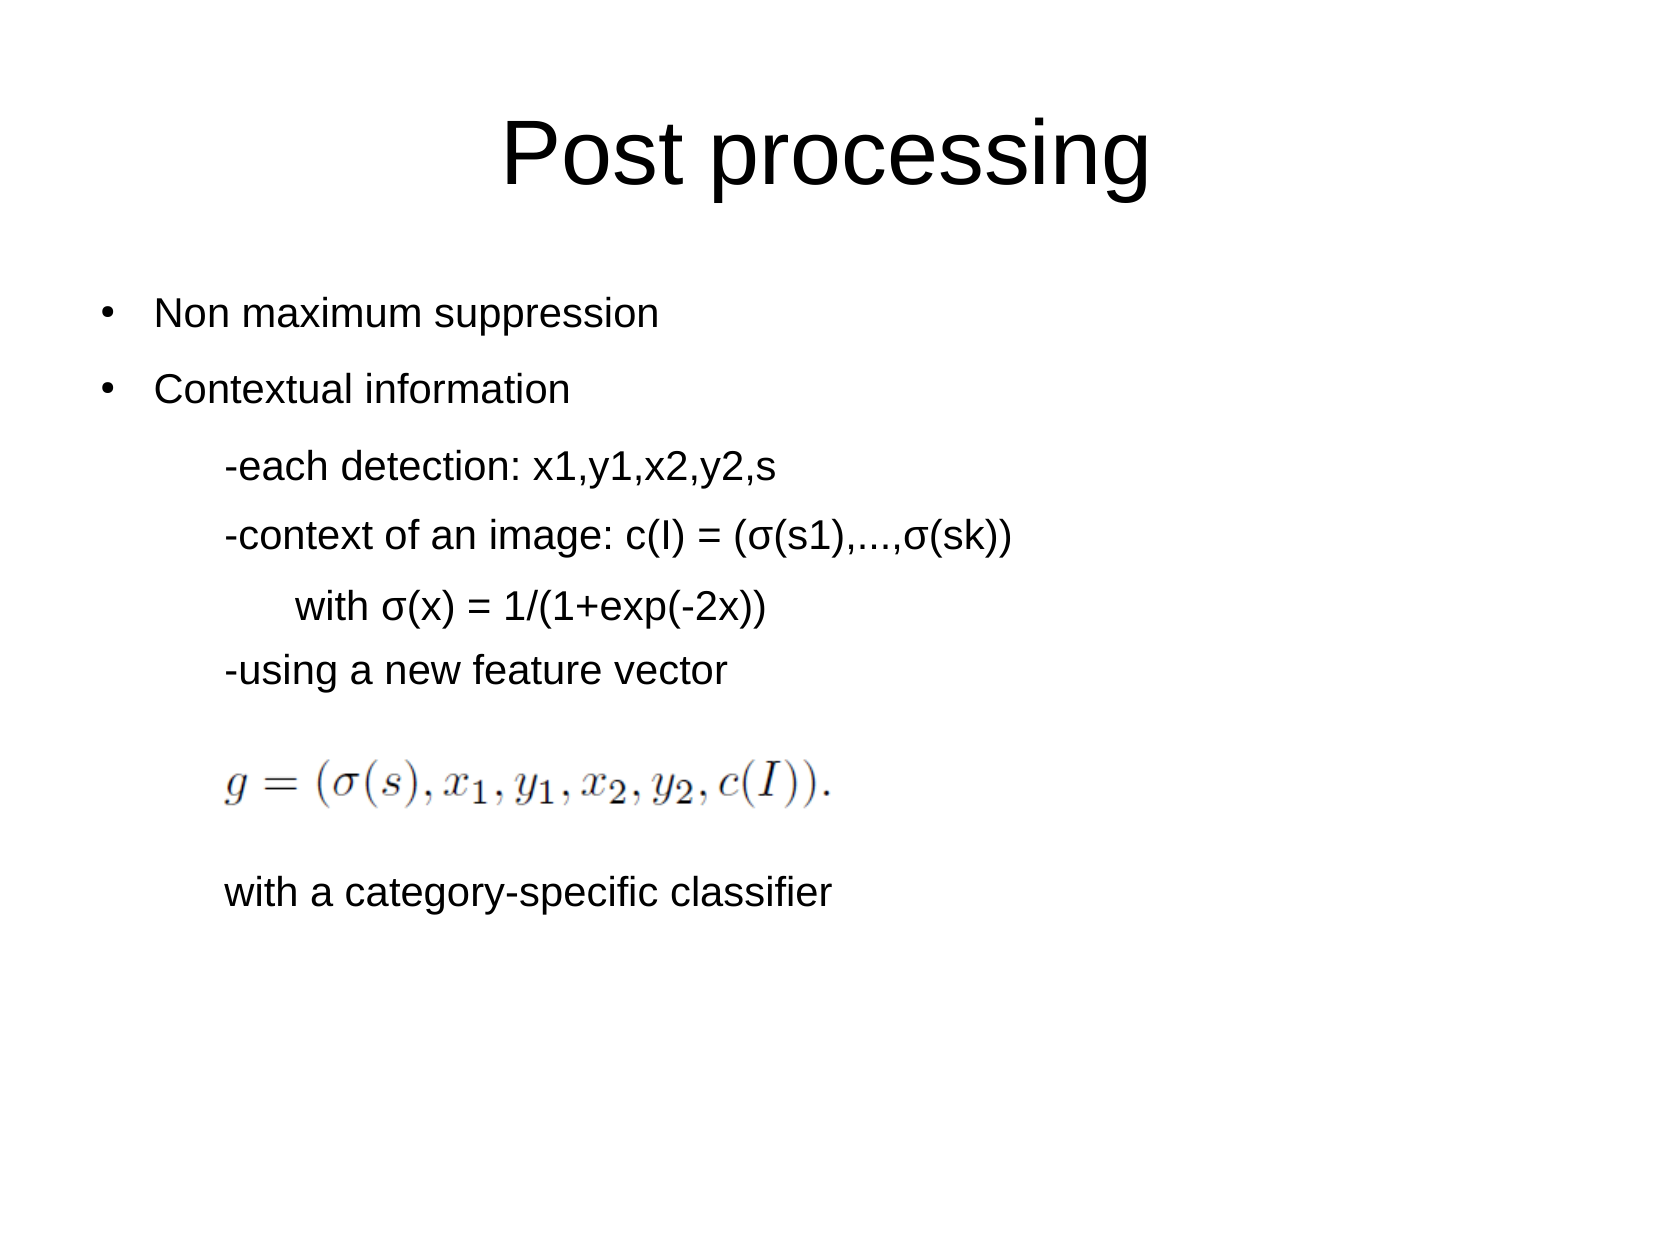

# Post processing
Non maximum suppression
Contextual information
-each detection: x1,y1,x2,y2,s
-context of an image: c(I) = (σ(s1),...,σ(sk))
with σ(x) = 1/(1+exp(-2x))
-using a new feature vector
with a category-specific classifier